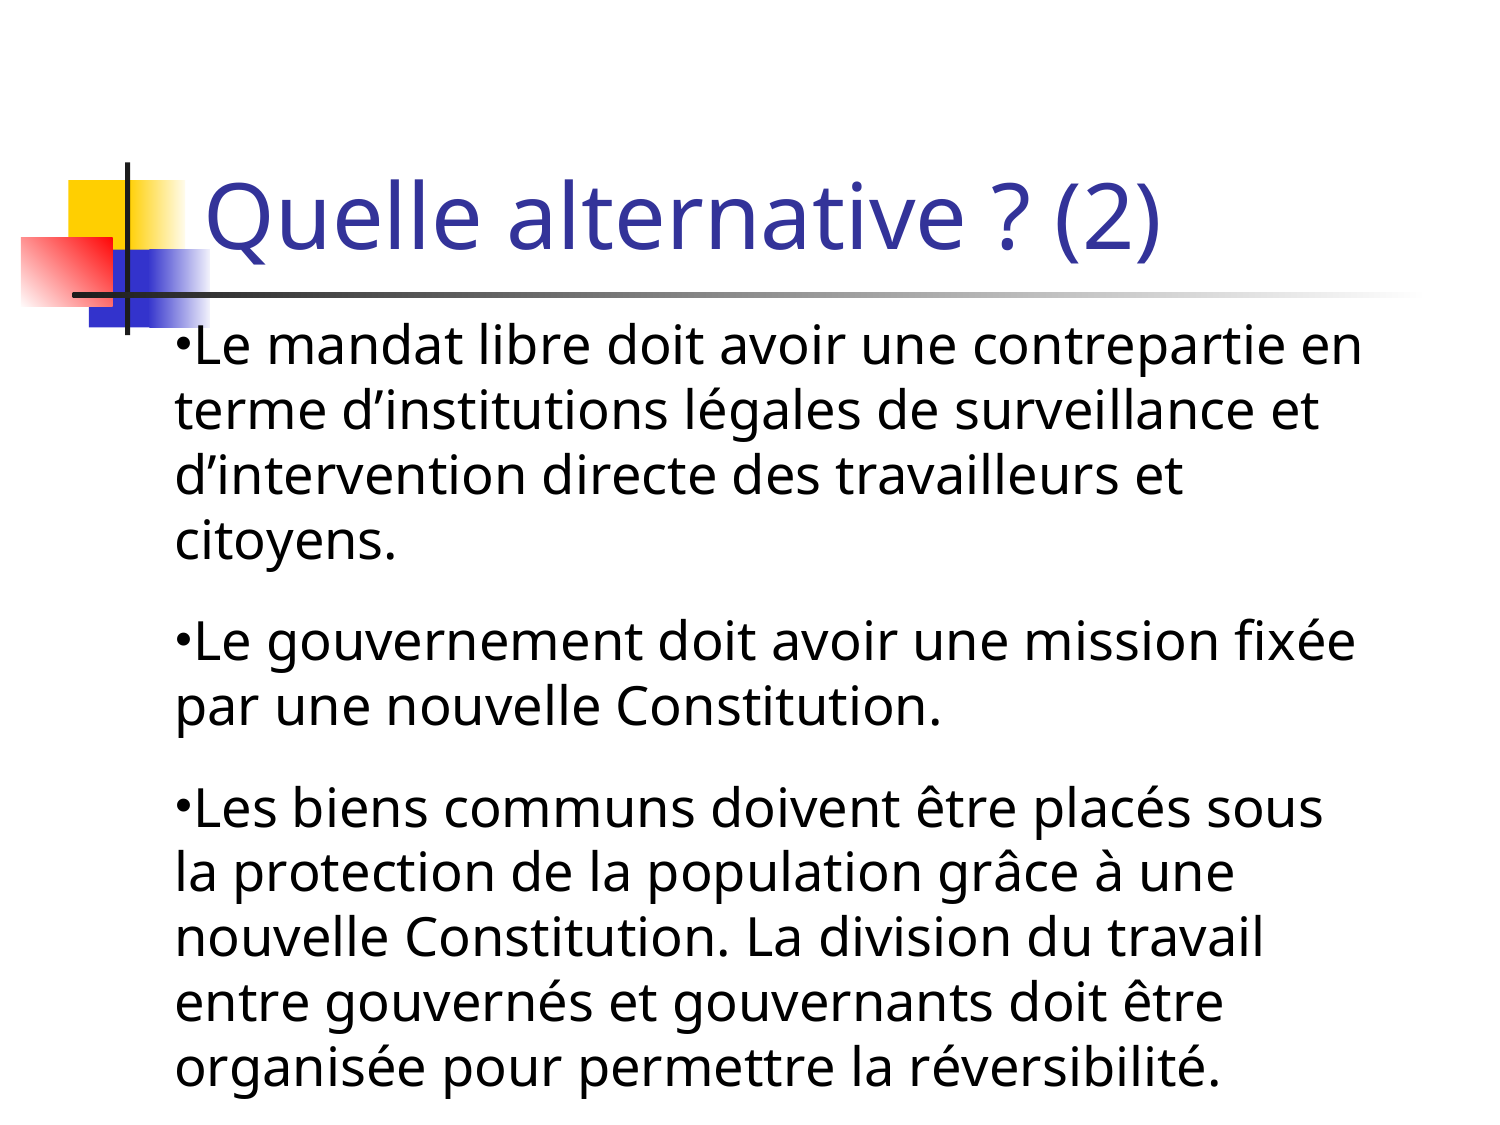

Quelle alternative ? (2)
Le mandat libre doit avoir une contrepartie en terme d’institutions légales de surveillance et d’intervention directe des travailleurs et citoyens.
Le gouvernement doit avoir une mission fixée par une nouvelle Constitution.
Les biens communs doivent être placés sous la protection de la population grâce à une nouvelle Constitution. La division du travail entre gouvernés et gouvernants doit être organisée pour permettre la réversibilité.